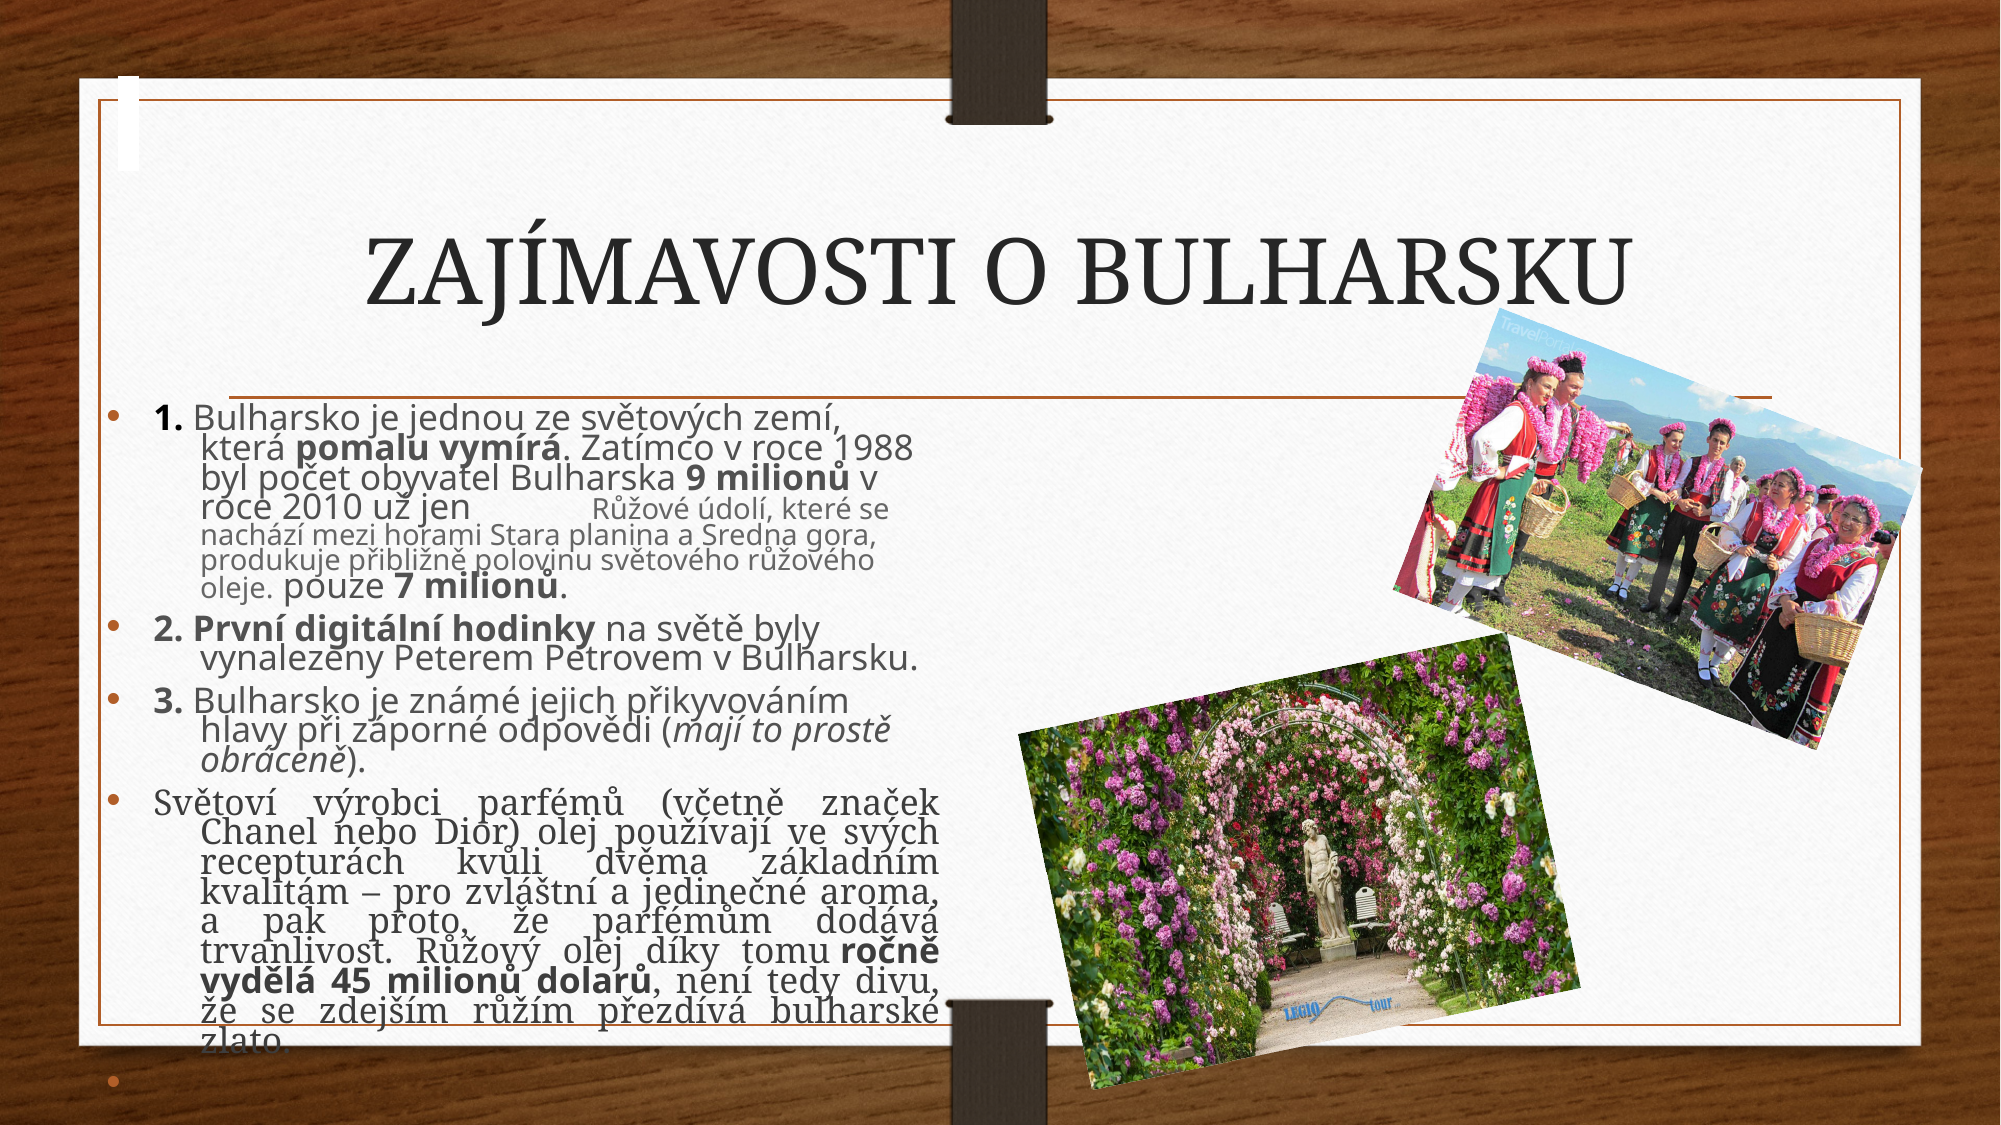

# ZAJÍMAVOSTI O BULHARSKU
1. Bulharsko je jednou ze světových zemí, která pomalu vymírá. Zatímco v roce 1988 byl počet obyvatel Bulharska 9 milionů v roce 2010 už jen Růžové údolí, které se nachází mezi horami Stara planina a Sredna gora, produkuje přibližně polovinu světového růžového oleje. pouze 7 milionů.
2. První digitální hodinky na světě byly vynalezeny Peterem Petrovem v Bulharsku.
3. Bulharsko je známé jejich přikyvováním hlavy při záporné odpovědi (mají to prostě obráceně).
Světoví výrobci parfémů (včetně značek Chanel nebo Dior) olej používají ve svých recepturách kvůli dvěma základním kvalitám – pro zvláštní a jedinečné aroma, a pak proto, že parfémům dodává trvanlivost. Růžový olej díky tomu ročně vydělá 45 milionů dolarů, není tedy divu, že se zdejším růžím přezdívá bulharské zlato.